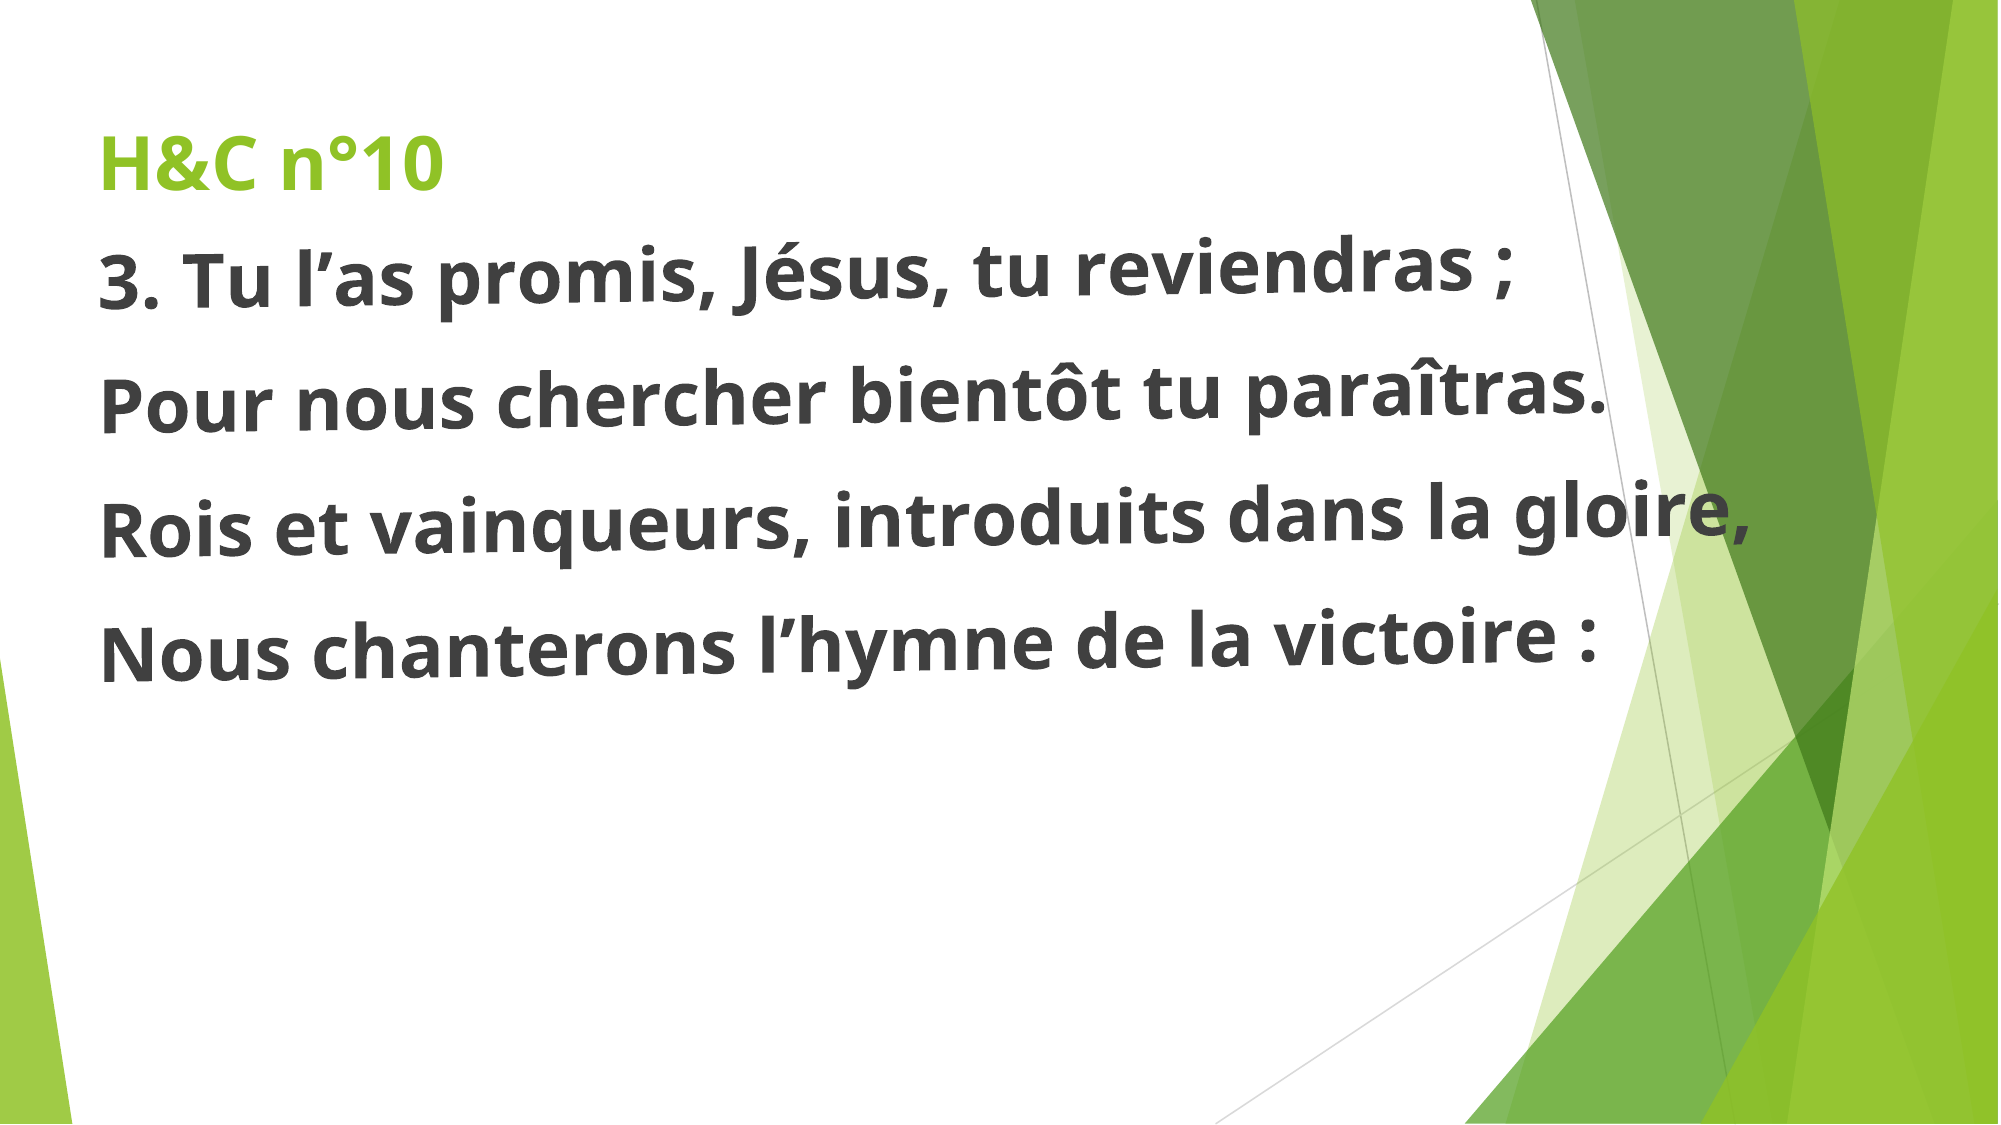

H&C n°10
3. Tu l’as promis, Jésus, tu reviendras ;
Pour nous chercher bientôt tu paraîtras.
Rois et vainqueurs, introduits dans la gloire,
Nous chanterons l’hymne de la victoire :